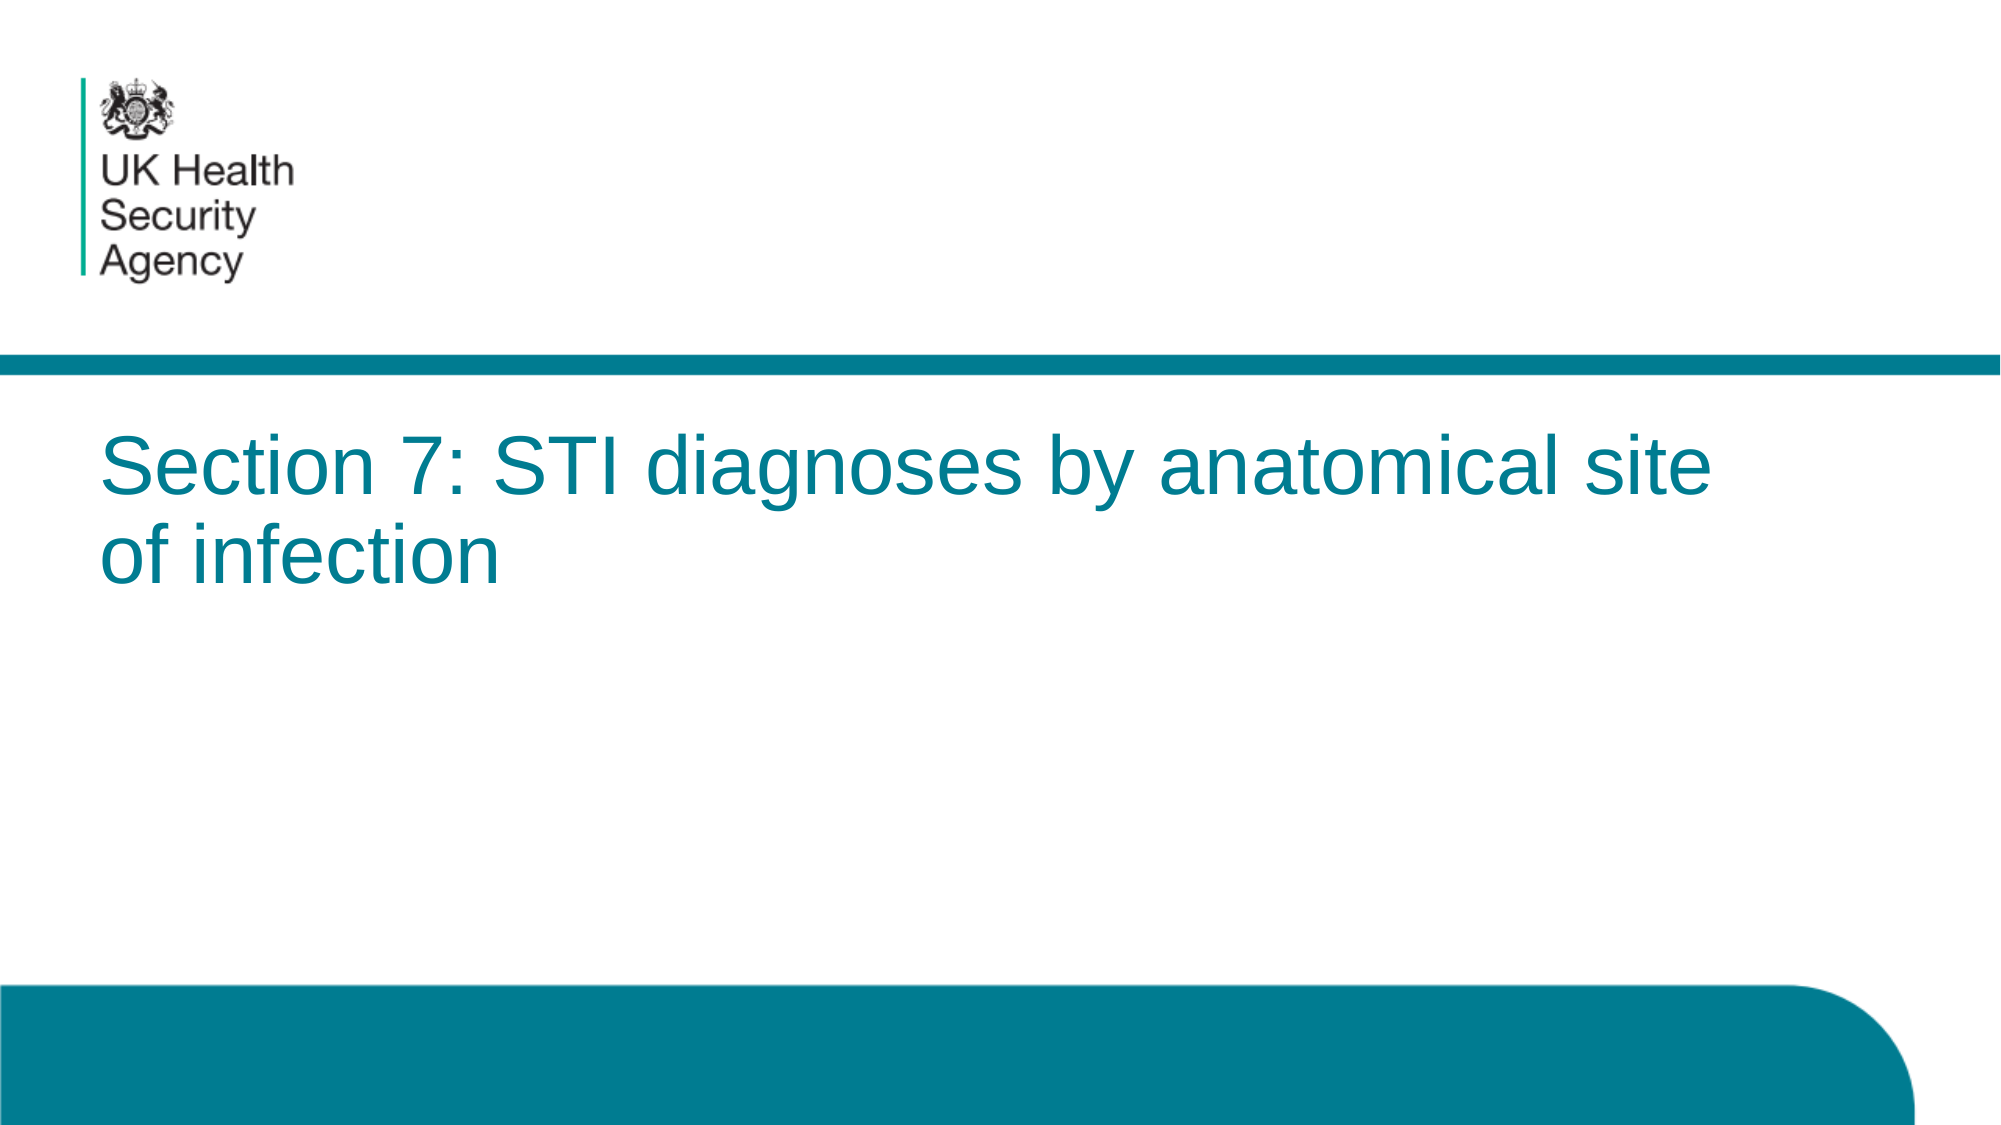

# Section 7: STI diagnoses by anatomical site of infection